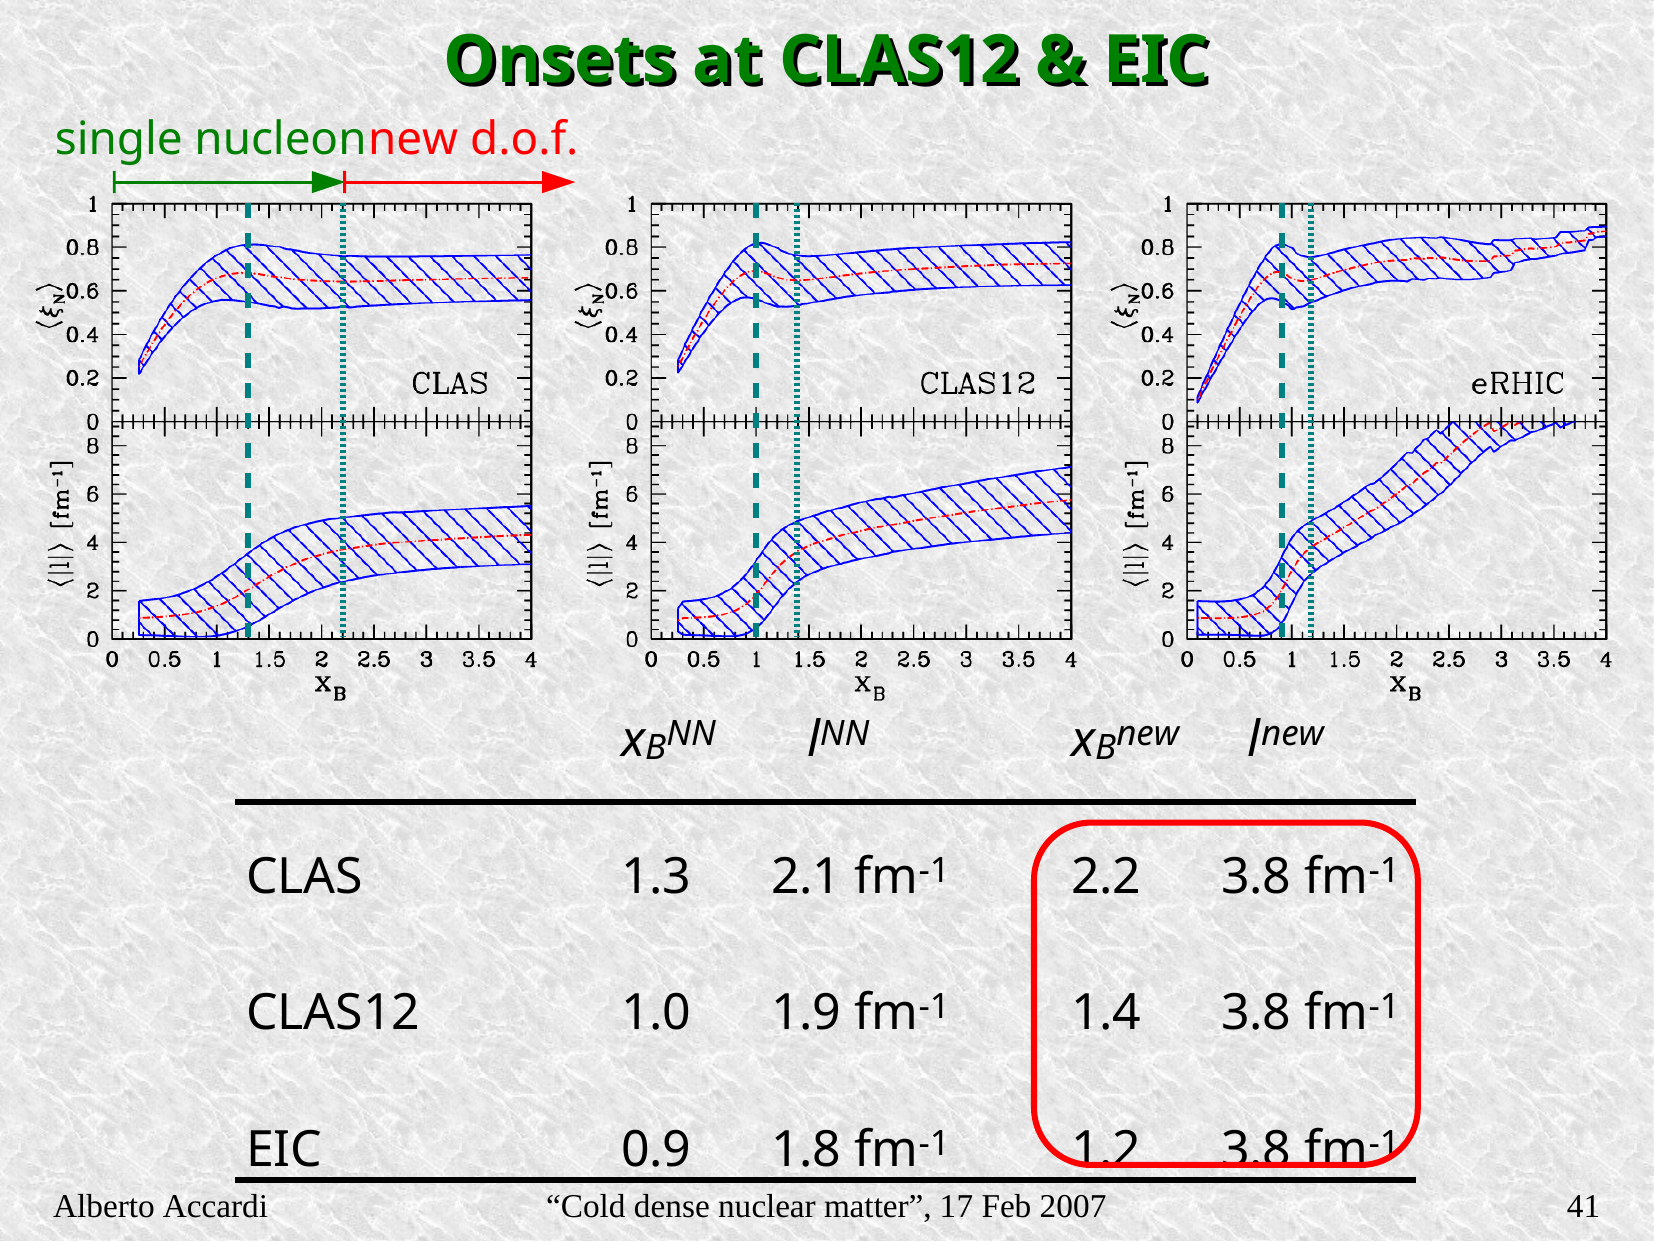

Onsets at CLAS12 & EIC
single nucleon
new d.o.f.
					xBNN	 lNN			xBnew	 lnew
CLAS				1.3		2.1 fm-1		2.2		3.8 fm-1
CLAS12			1.0		1.9 fm-1 		1.4		3.8 fm-1
EIC				0.9		1.8 fm-1 		1.2		3.8 fm-1
Alberto Accardi
Padova U.
41